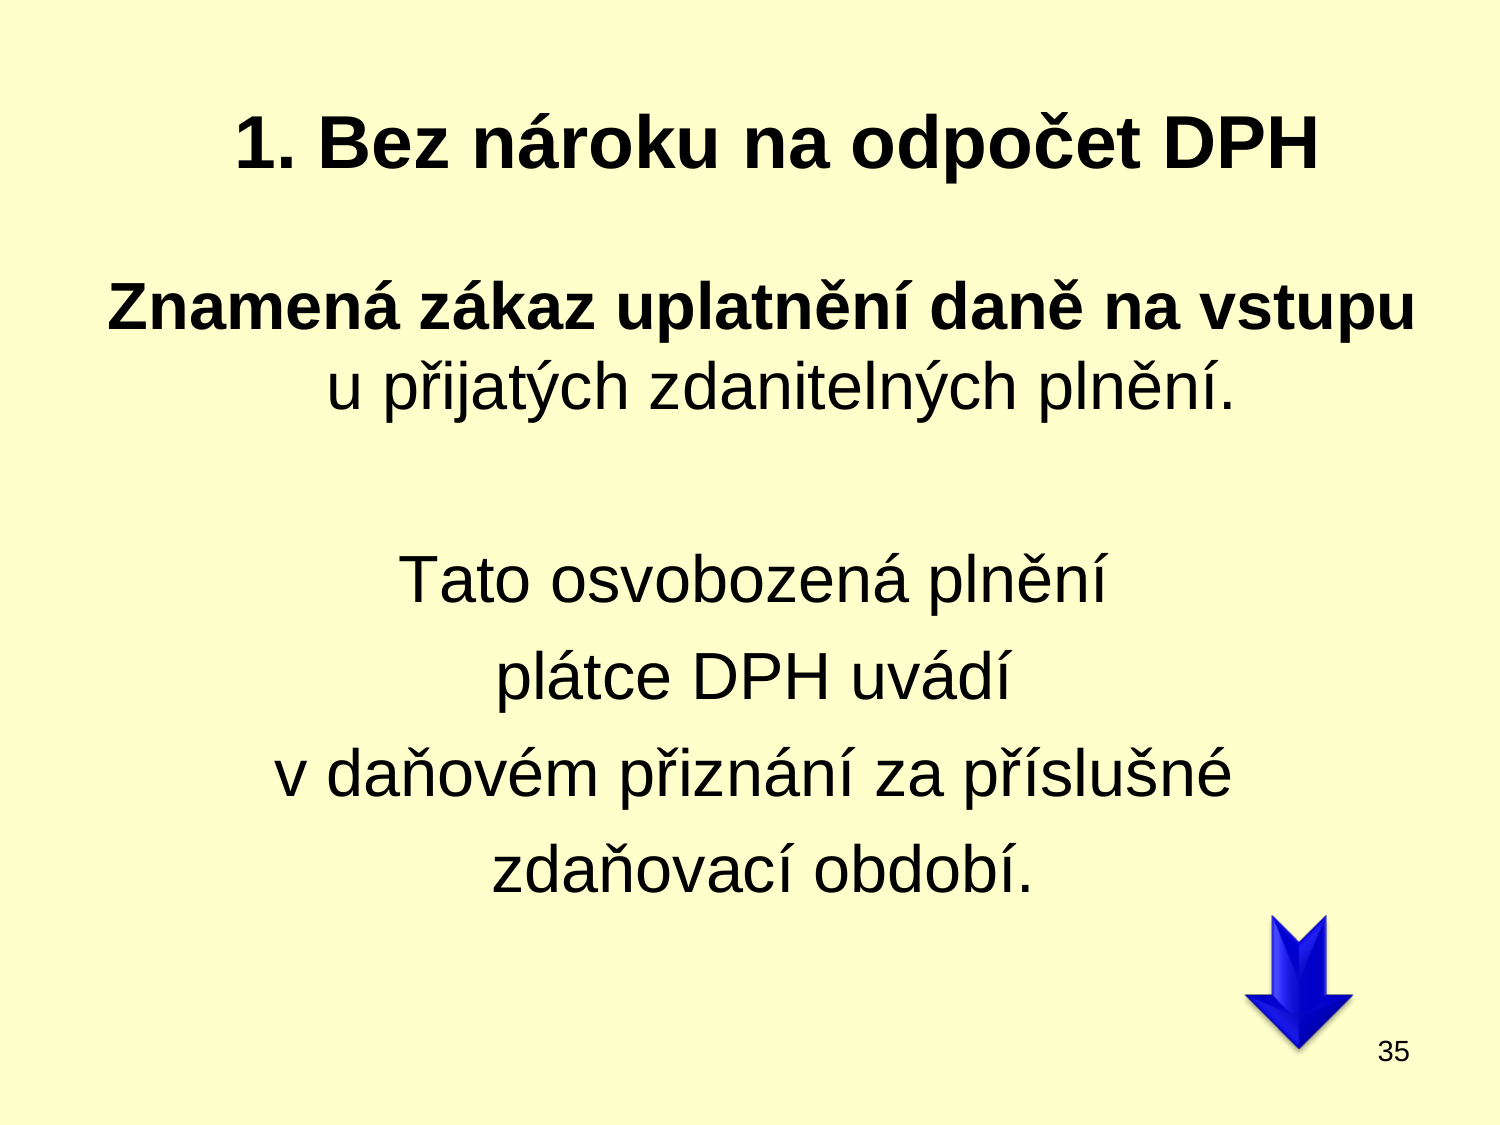

# 1. Bez nároku na odpočet DPH
Znamená zákaz uplatnění daně na vstupu u přijatých zdanitelných plnění.
Tato osvobozená plnění
plátce DPH uvádí
v daňovém přiznání za příslušné
zdaňovací období.